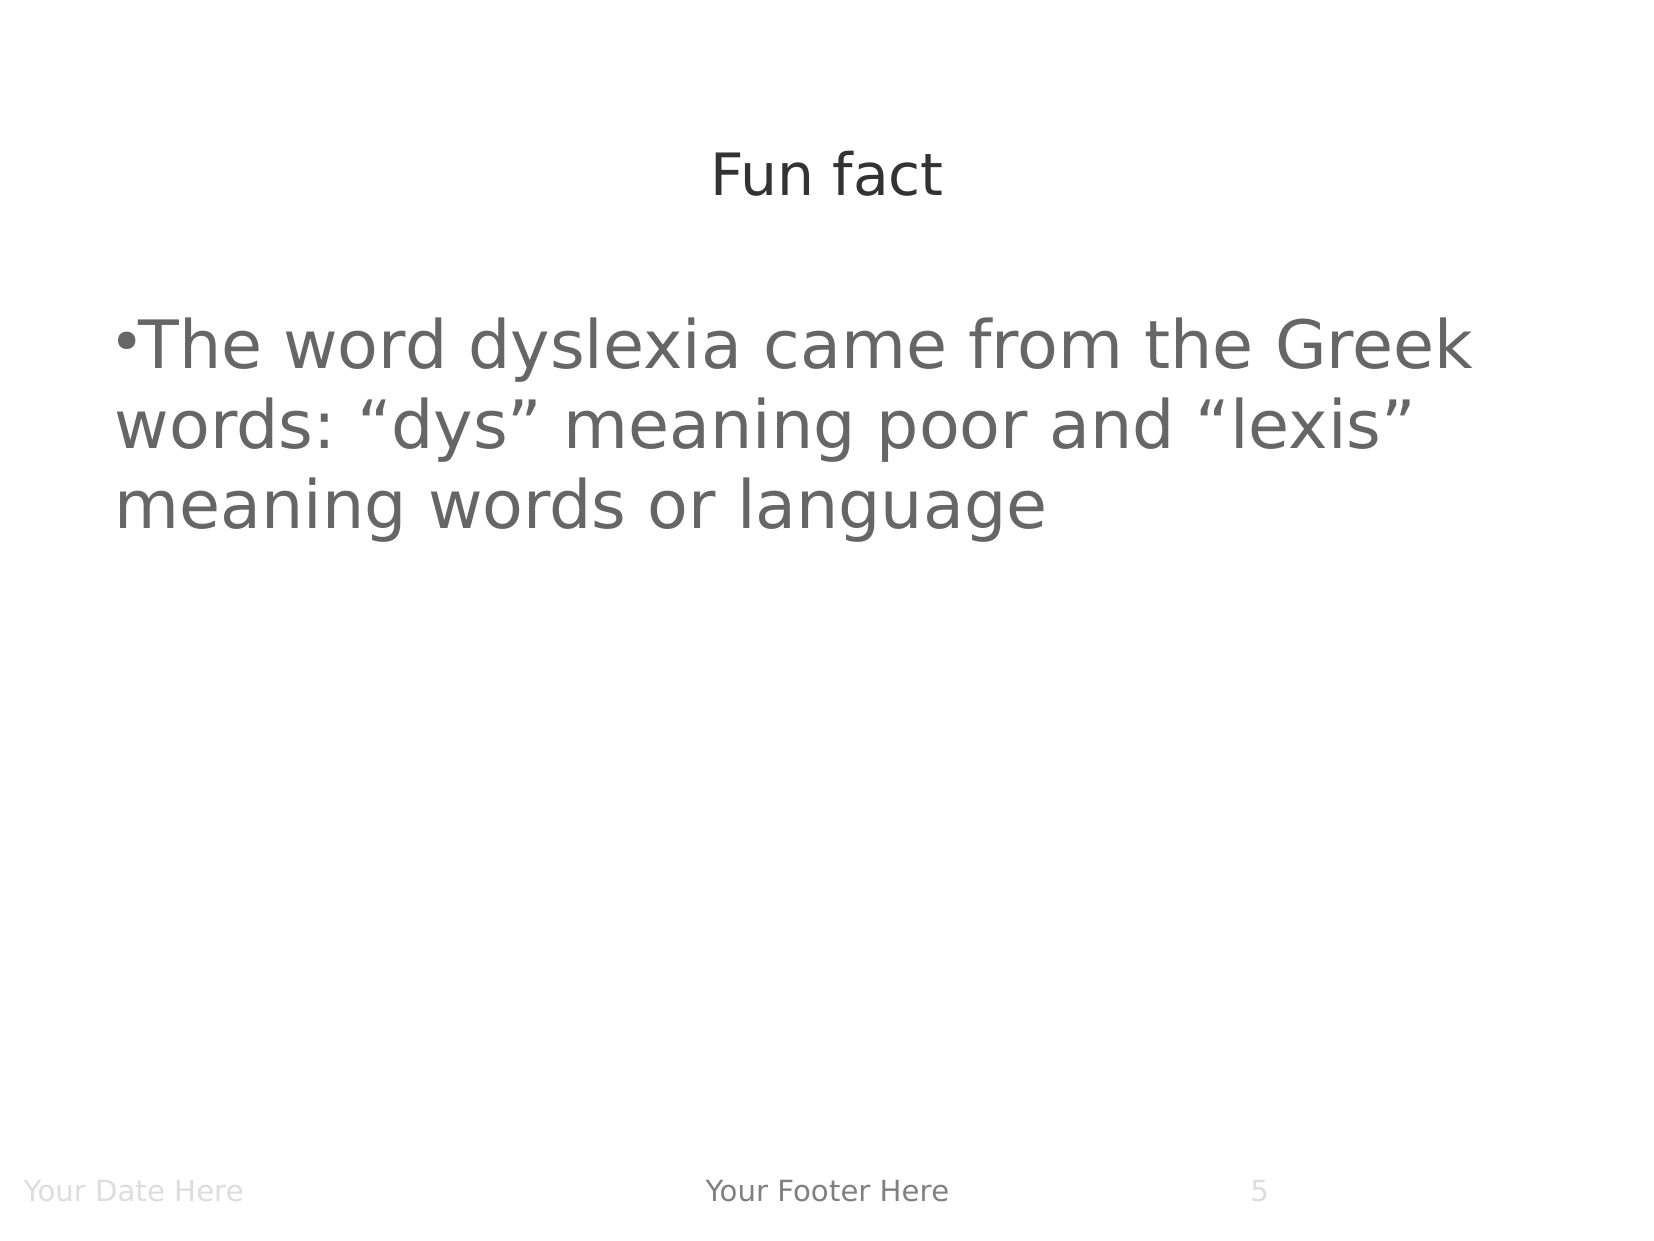

# Fun fact
The word dyslexia came from the Greek words: “dys” meaning poor and “lexis” meaning words or language
Your Date Here
Your Footer Here